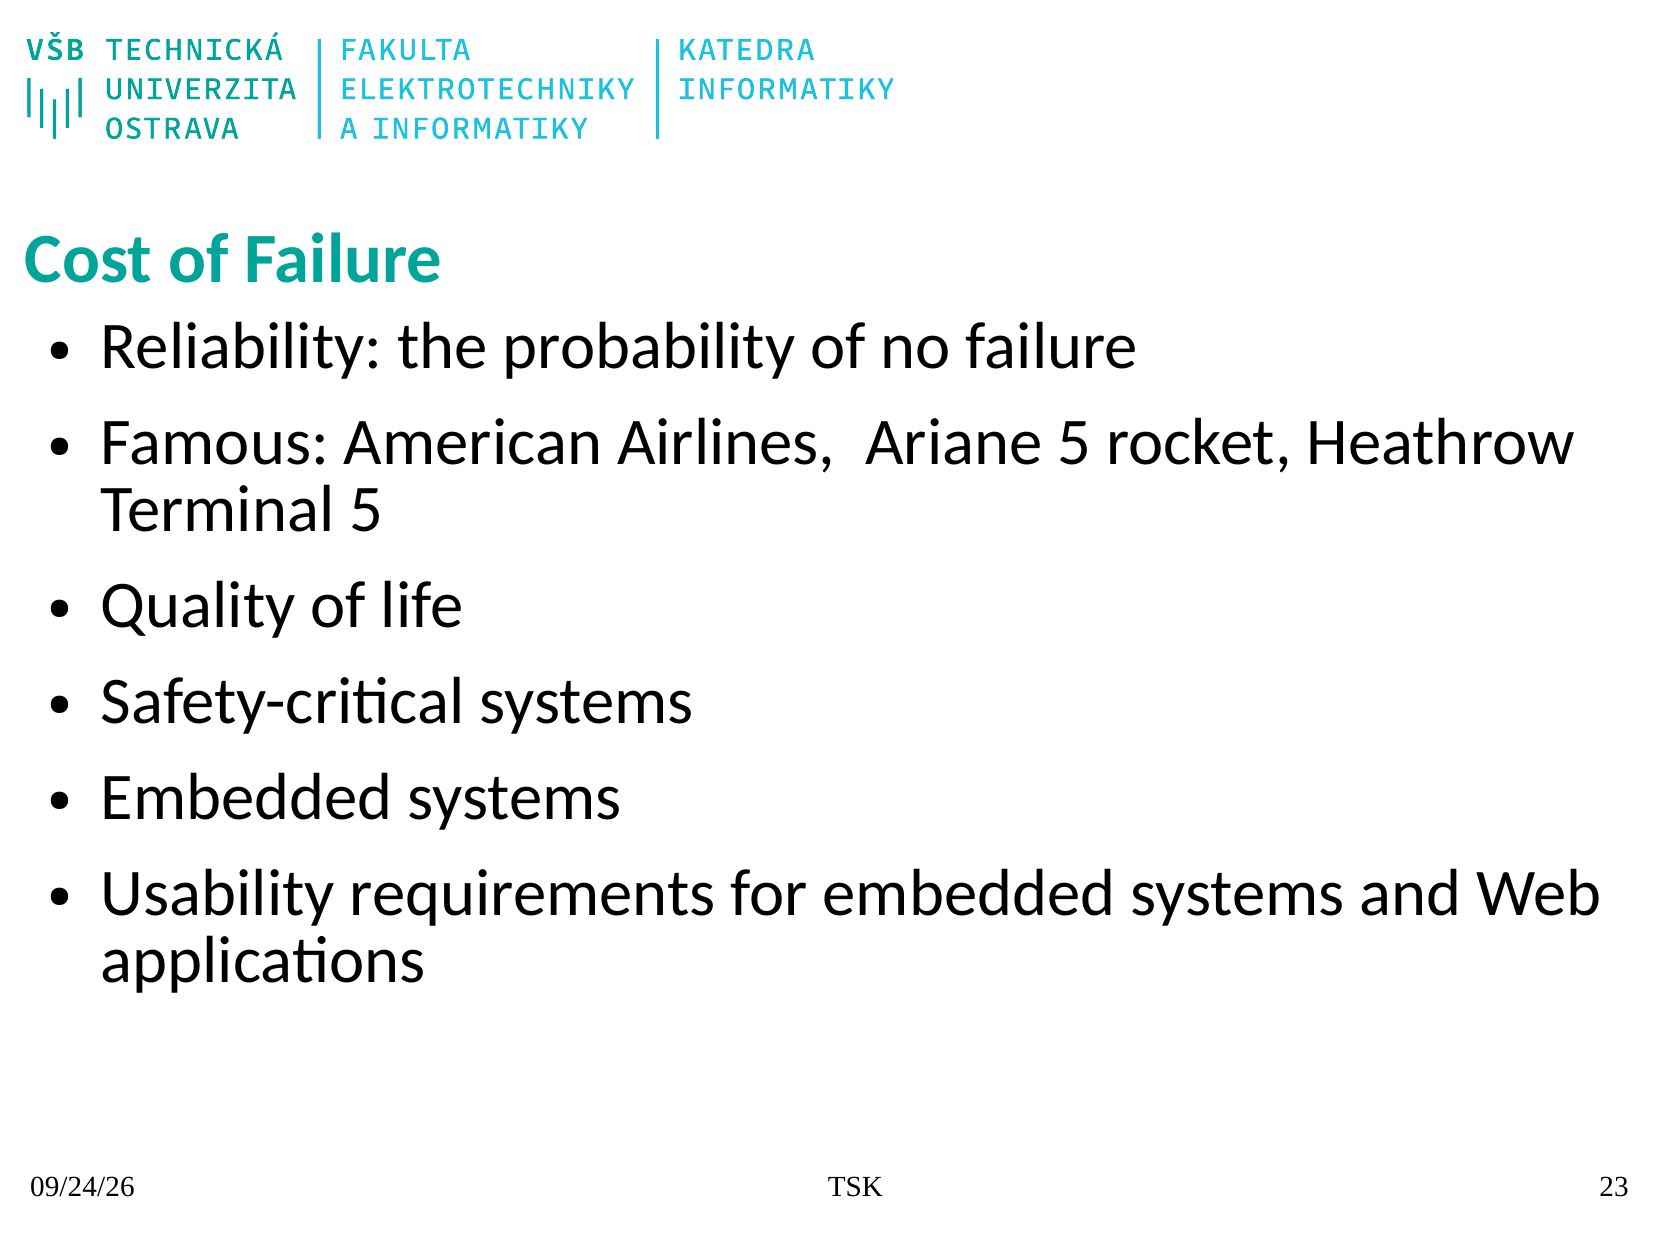

# Cost of Failure
Reliability: the probability of no failure
Famous: American Airlines, Ariane 5 rocket, Heathrow Terminal 5
Quality of life
Safety-critical systems
Embedded systems
Usability requirements for embedded systems and Web applications
TSK
23